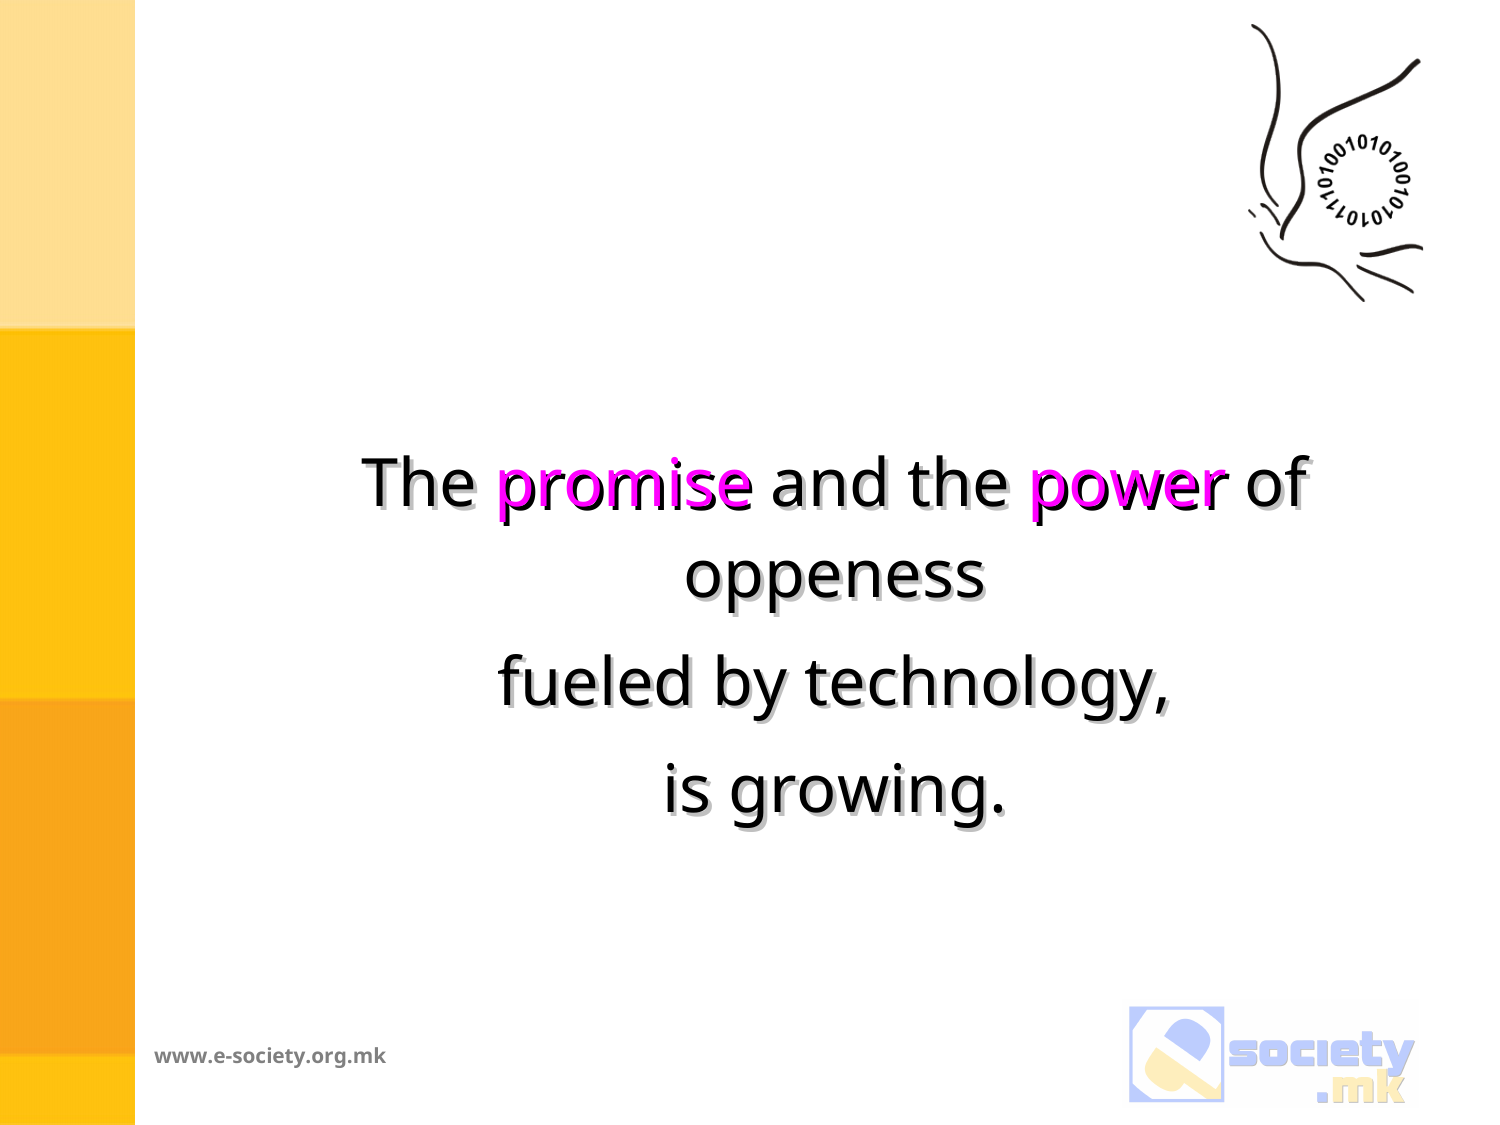

#
The promise and the power of oppeness
 fueled by technology,
is growing.